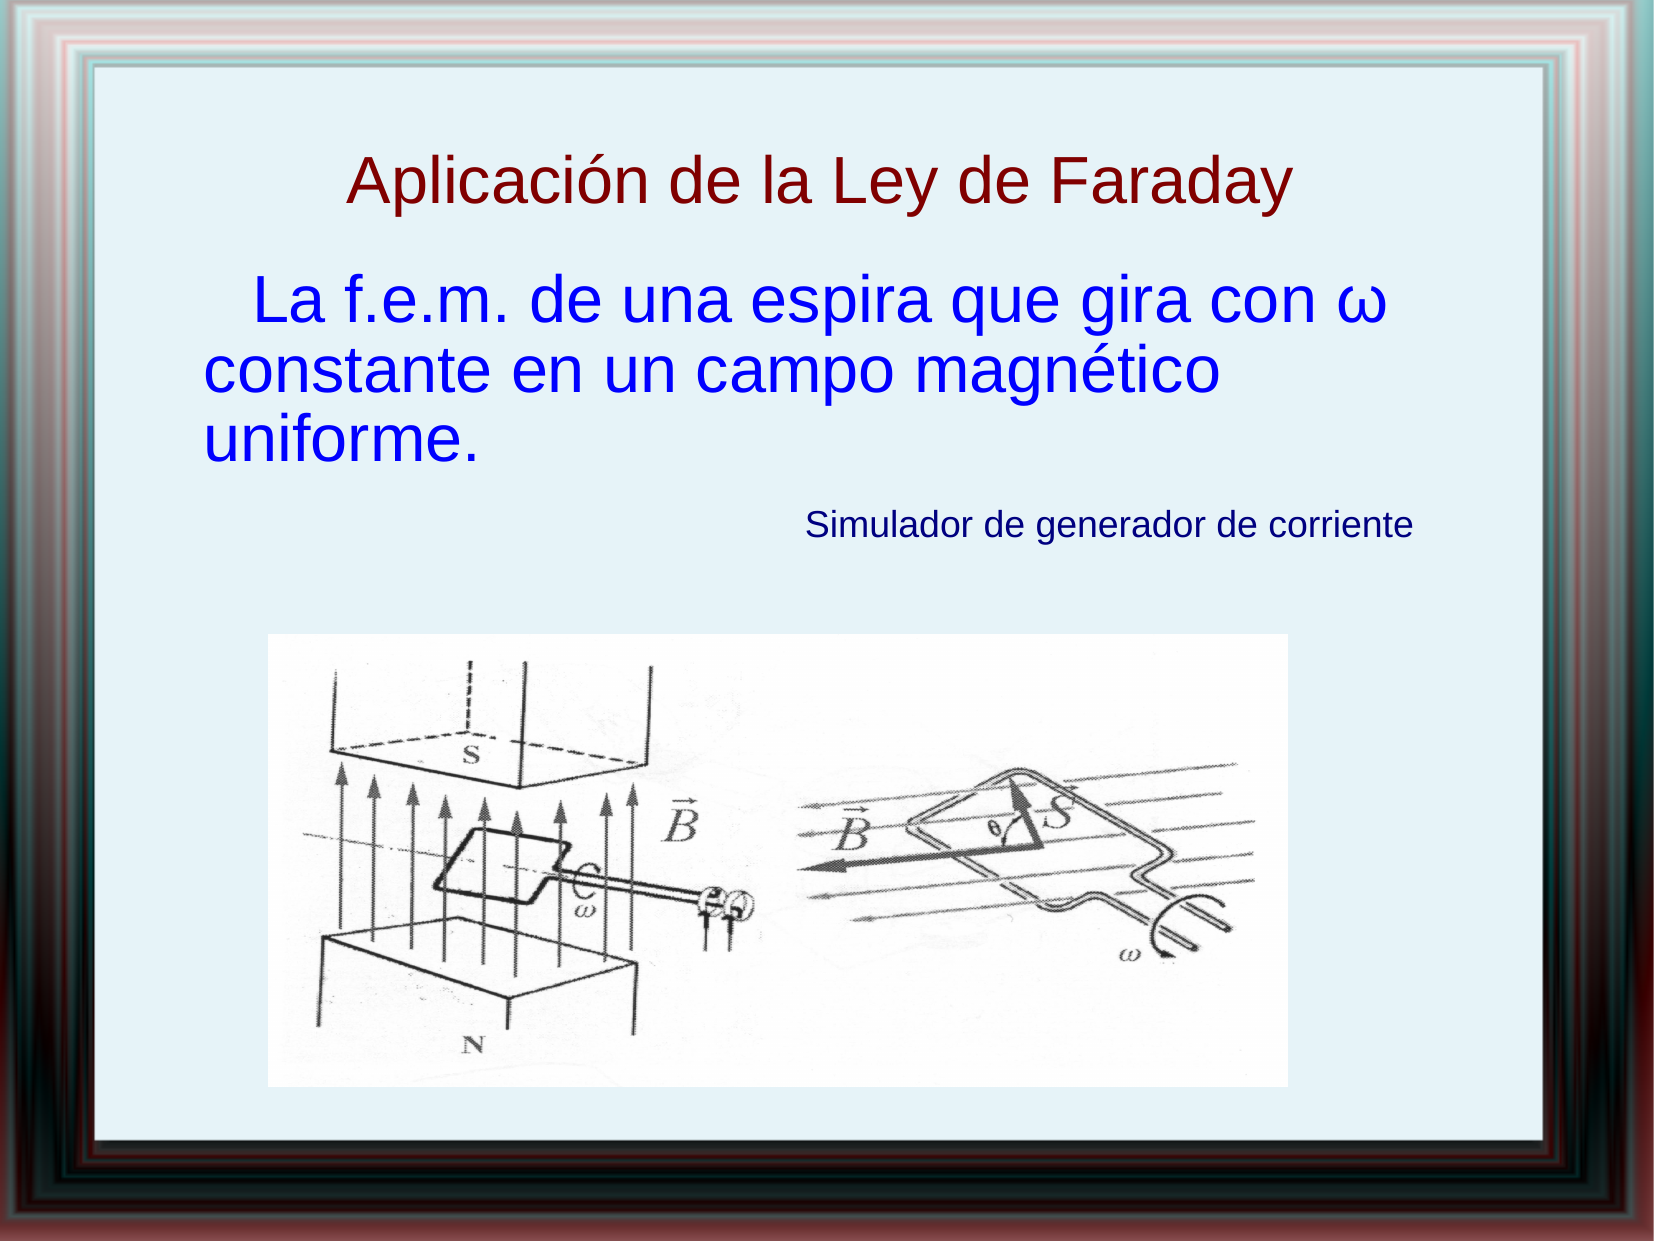

Aplicación de la Ley de Faraday
 La f.e.m. de una espira que gira con ω constante en un campo magnético uniforme.
Simulador de generador de corriente